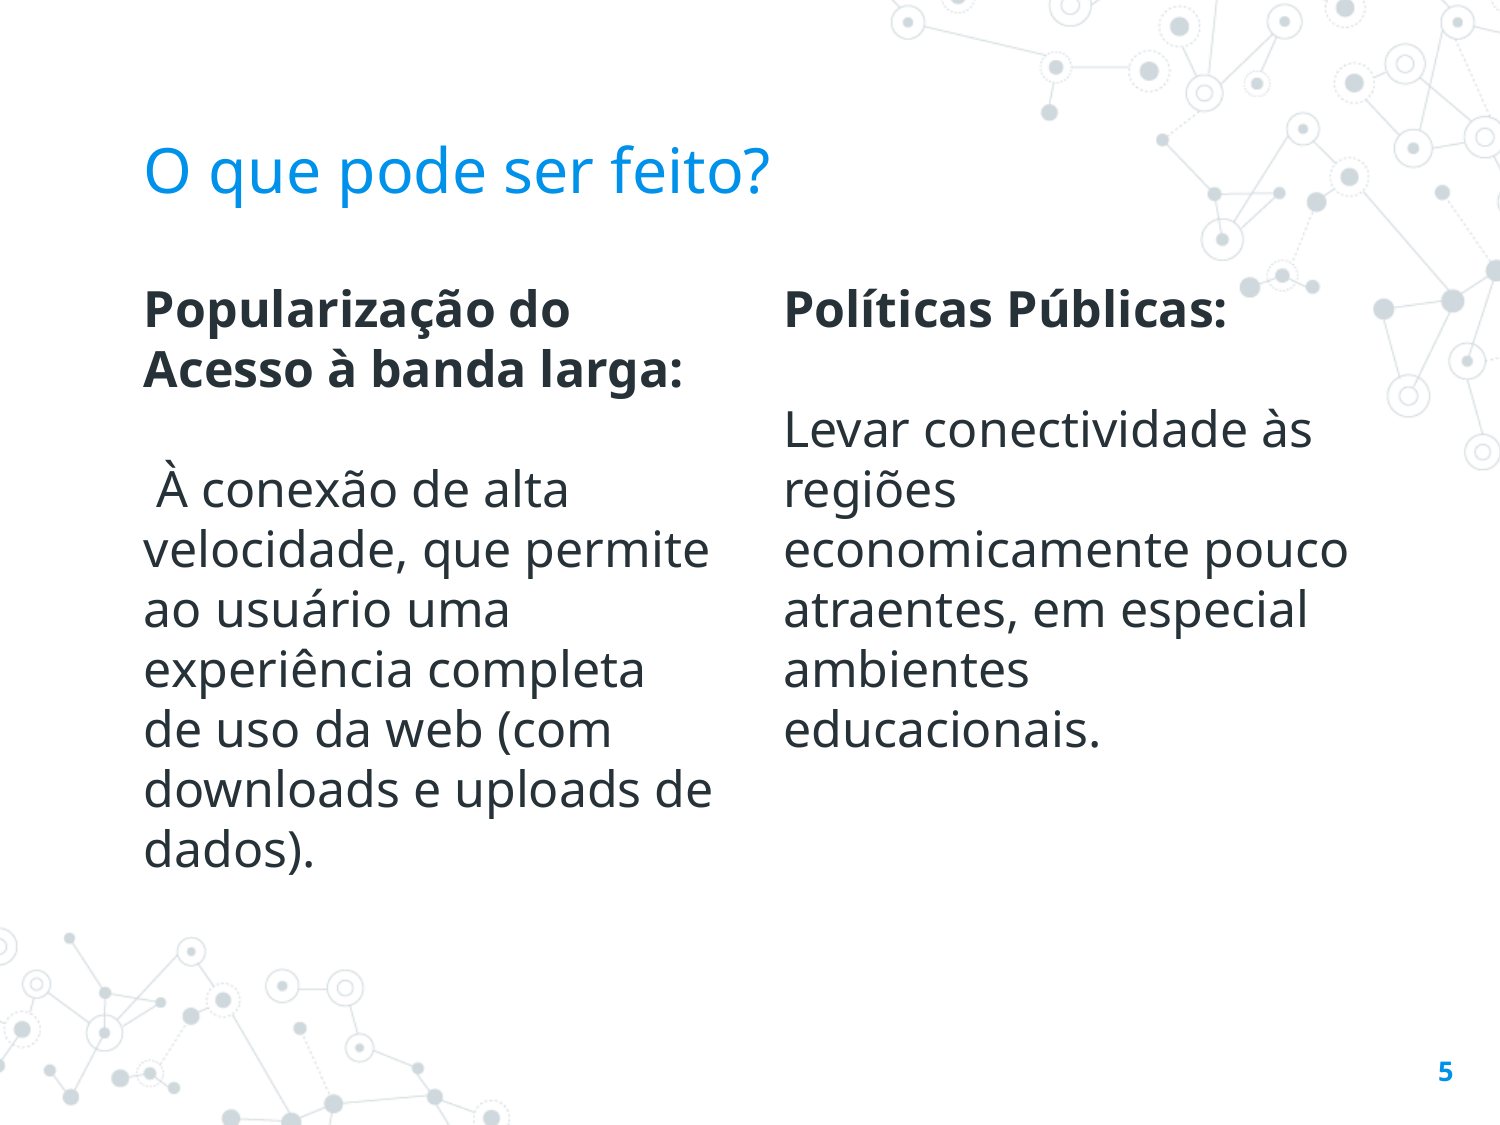

O que pode ser feito?
# Popularização do Acesso à banda larga:
 À conexão de alta velocidade, que permite ao usuário uma experiência completa de uso da web (com downloads e uploads de dados).
Políticas Públicas:
Levar conectividade às regiões economicamente pouco atraentes, em especial ambientes educacionais.